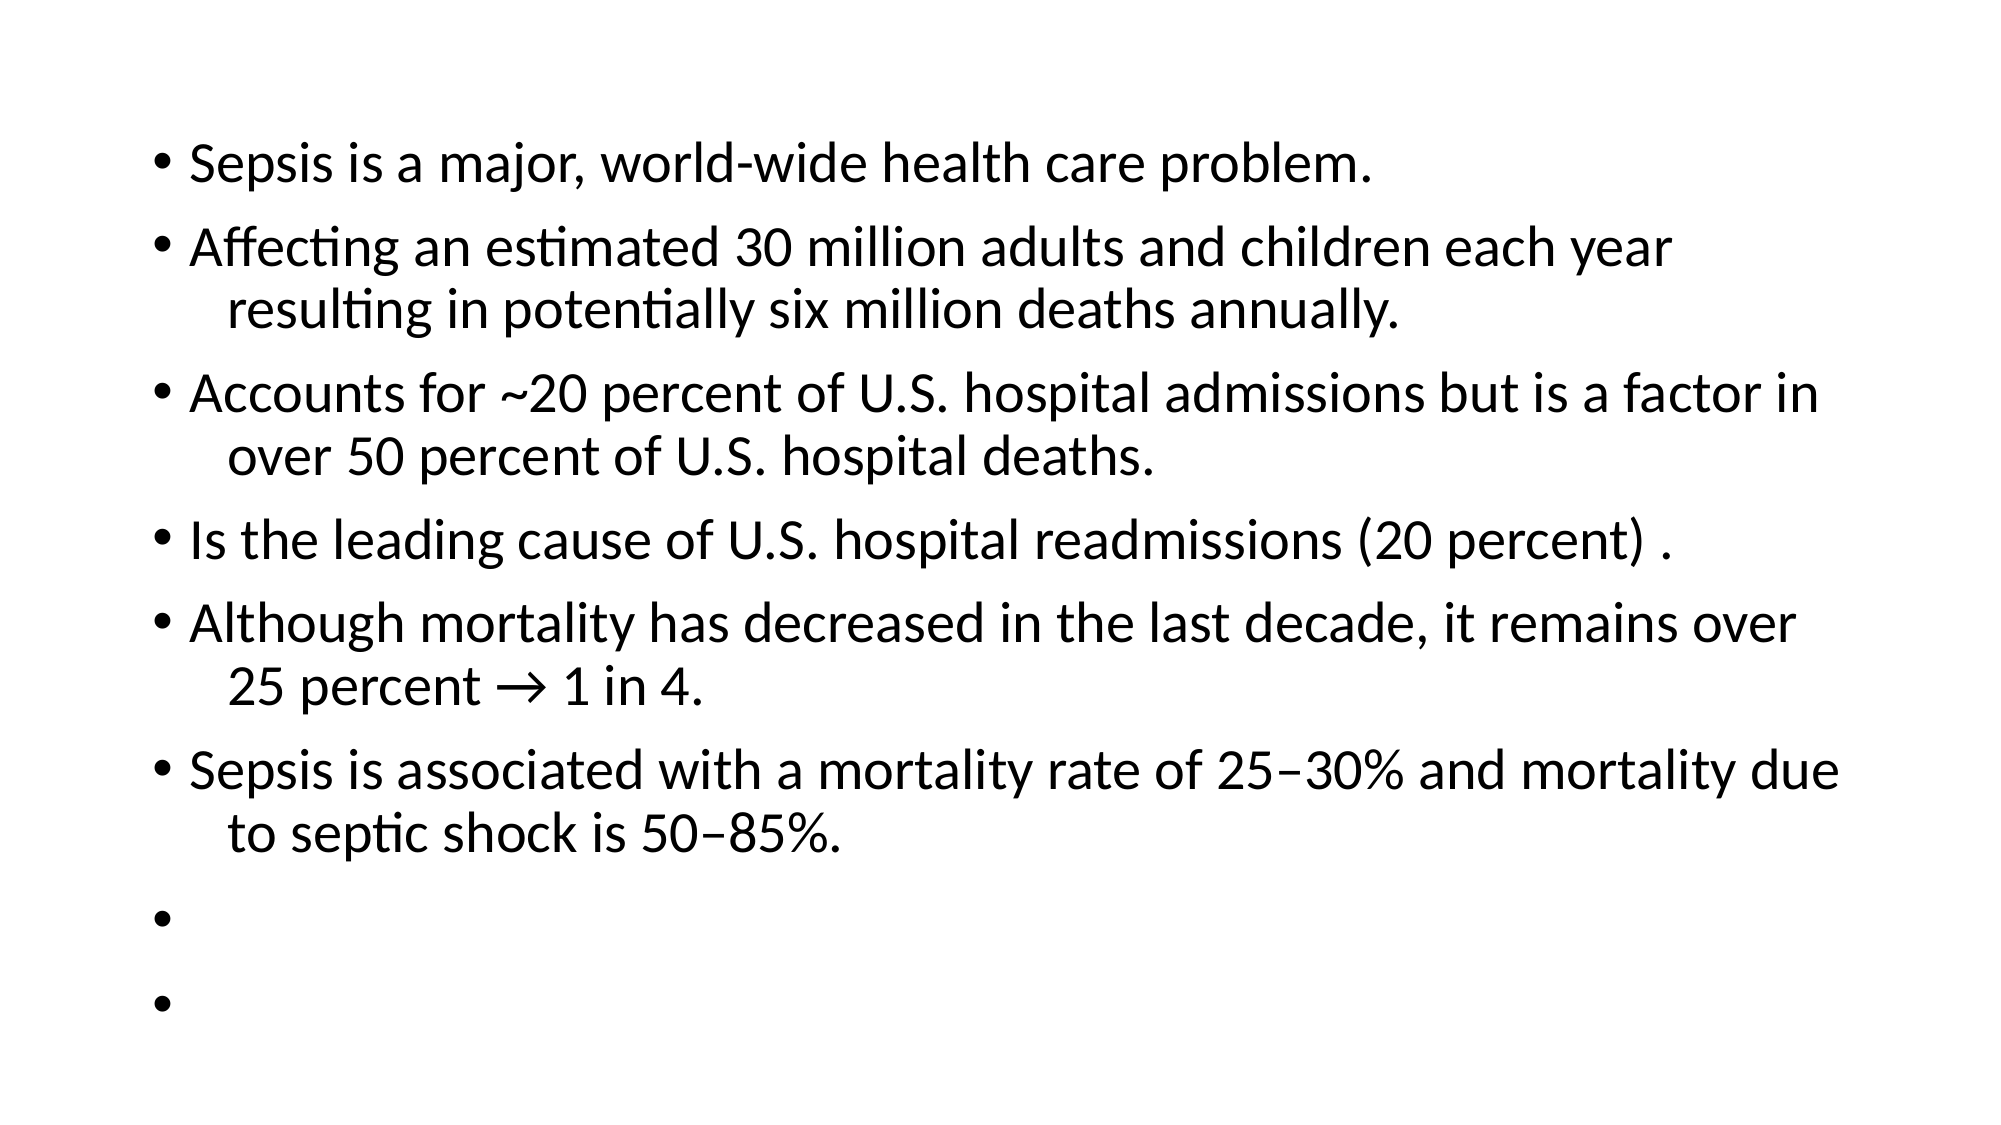

# Sepsis is a major, world-wide health care problem.
Affecting an estimated 30 million adults and children each year resulting in potentially six million deaths annually.
Accounts for ~20 percent of U.S. hospital admissions but is a factor in over 50 percent of U.S. hospital deaths.
Is the leading cause of U.S. hospital readmissions (20 percent) .
Although mortality has decreased in the last decade, it remains over 25 percent → 1 in 4.
Sepsis is associated with a mortality rate of 25–30% and mortality due to septic shock is 50–85%.